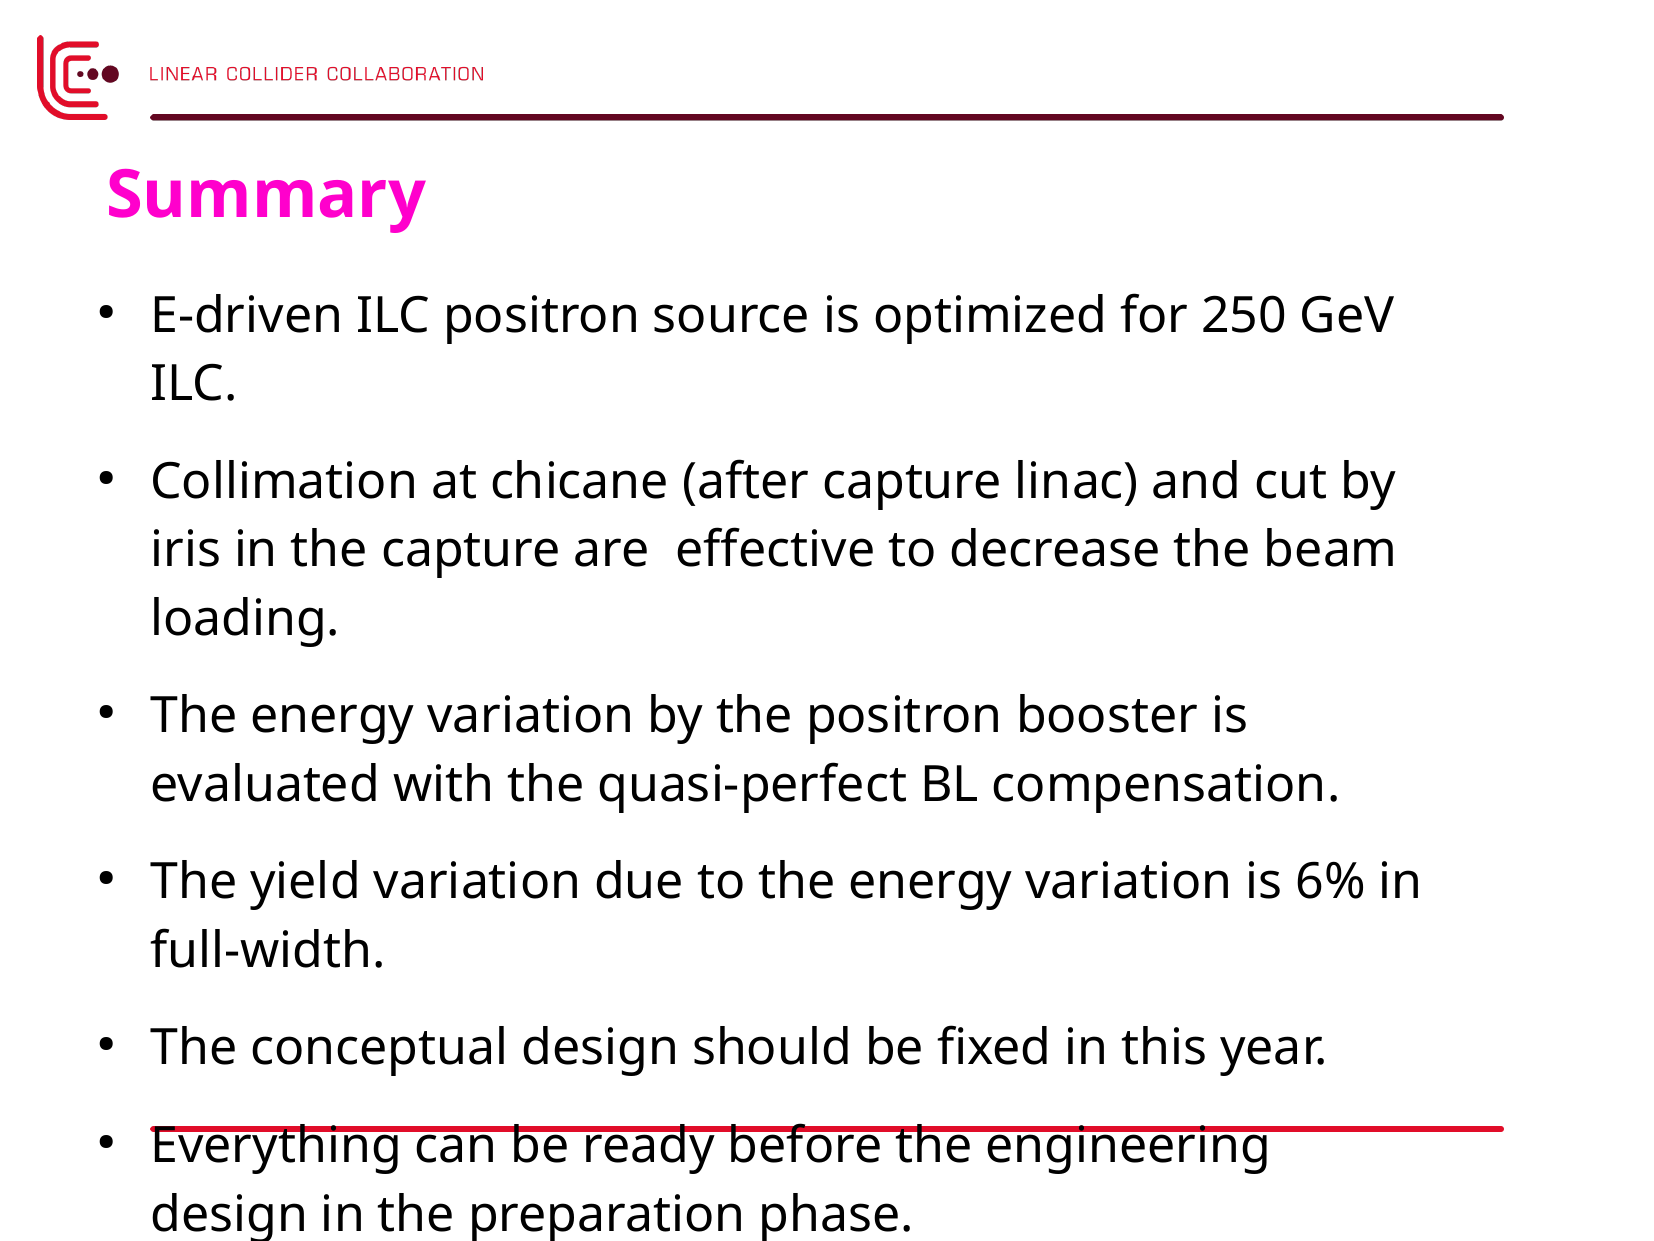

# Summary
E-driven ILC positron source is optimized for 250 GeV ILC.
Collimation at chicane (after capture linac) and cut by iris in the capture are effective to decrease the beam loading.
The energy variation by the positron booster is evaluated with the quasi-perfect BL compensation.
The yield variation due to the energy variation is 6% in full-width.
The conceptual design should be fixed in this year.
Everything can be ready before the engineering design in the preparation phase.